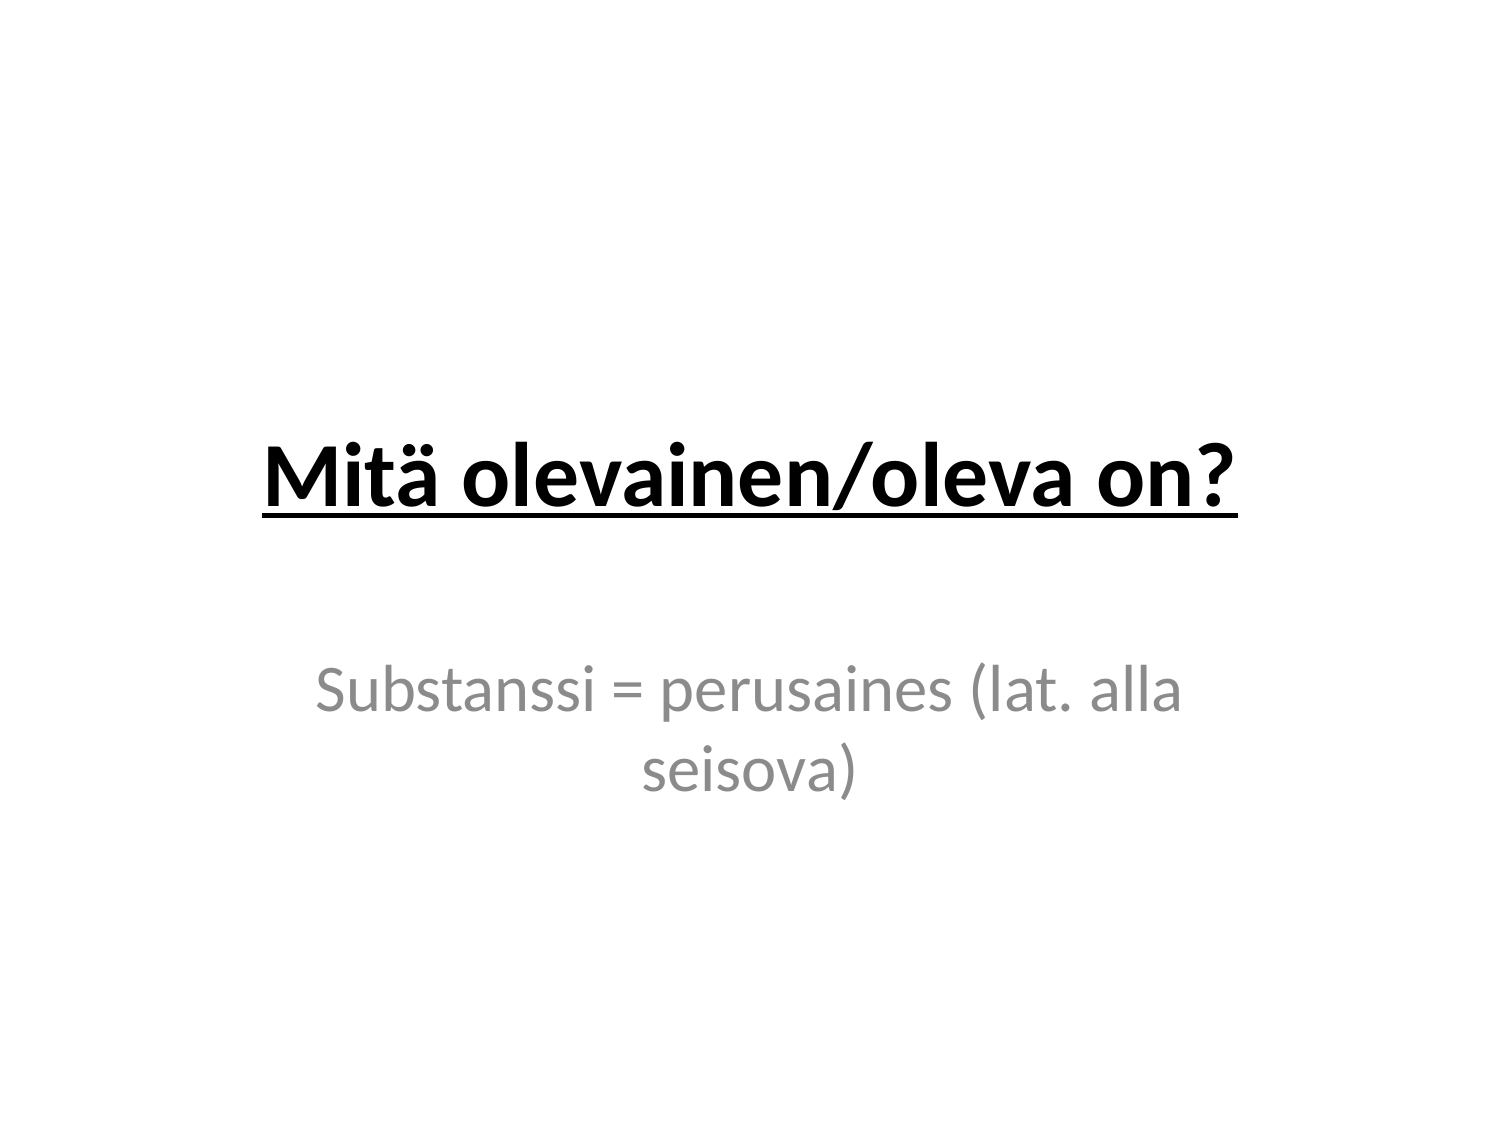

# Mitä olevainen/oleva on?
Substanssi = perusaines (lat. alla seisova)